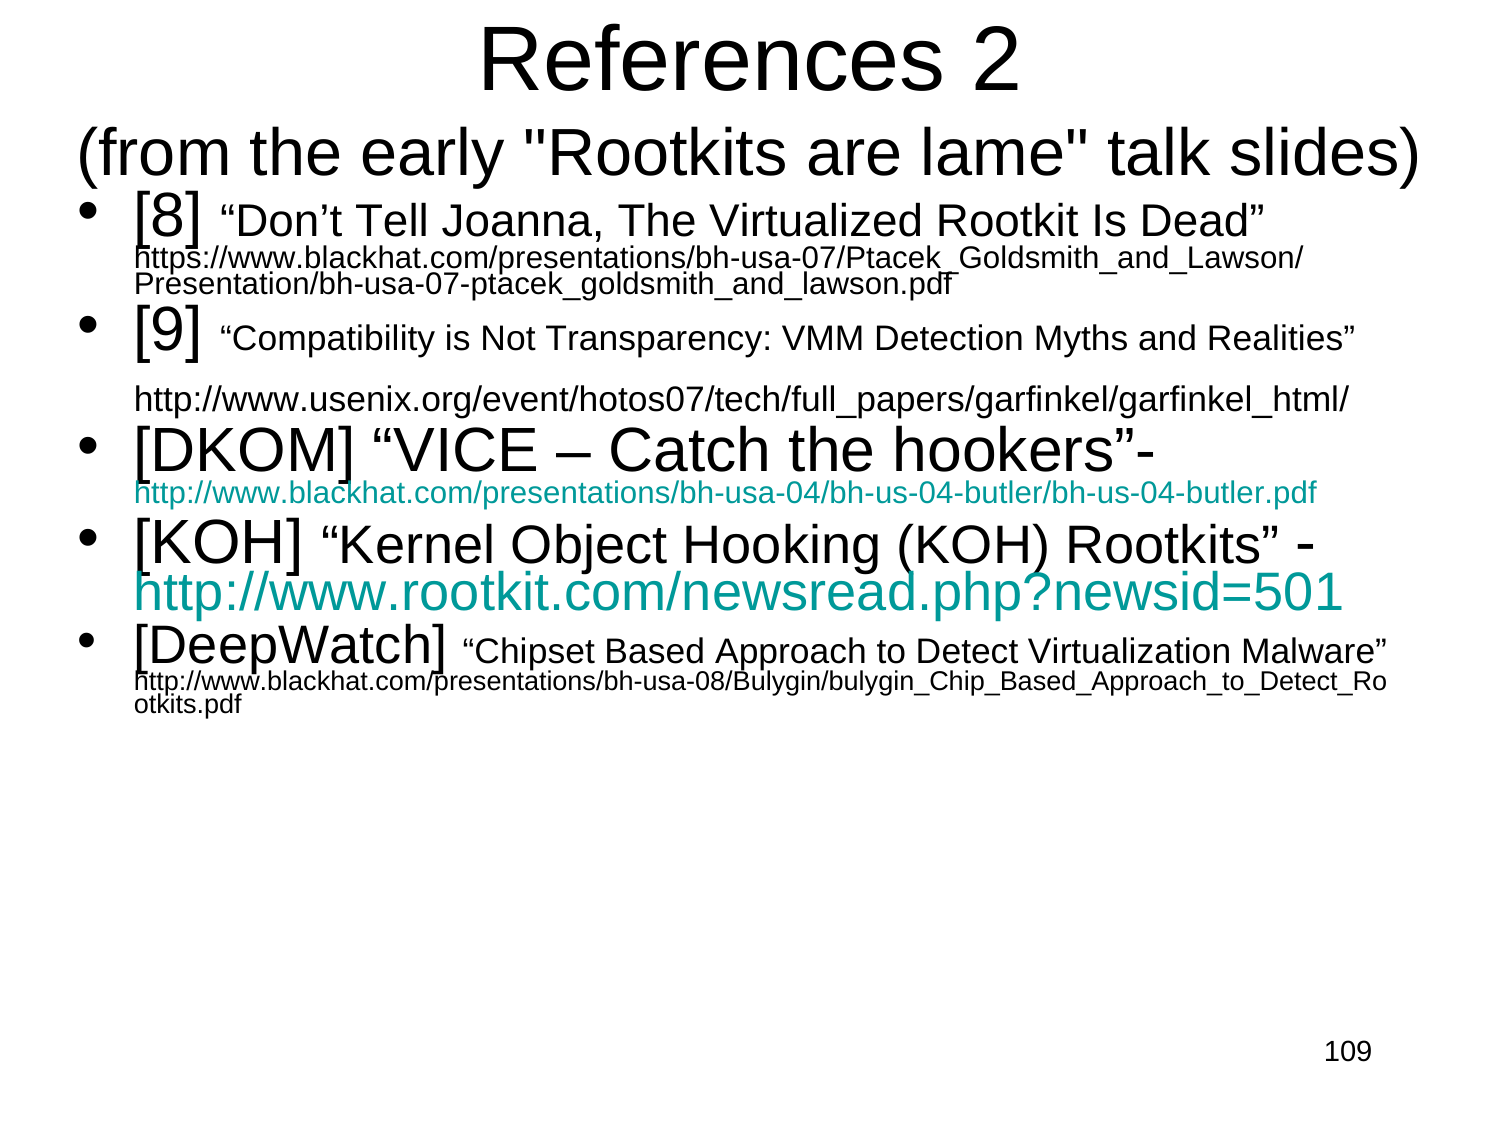

# References 2 (from the early "Rootkits are lame" talk slides)
[8] “Don’t Tell Joanna, The Virtualized Rootkit Is Dead” https://www.blackhat.com/presentations/bh-usa-07/Ptacek_Goldsmith_and_Lawson/Presentation/bh-usa-07-ptacek_goldsmith_and_lawson.pdf
[9] “Compatibility is Not Transparency: VMM Detection Myths and Realities”
	http://www.usenix.org/event/hotos07/tech/full_papers/garfinkel/garfinkel_html/
[DKOM] “VICE – Catch the hookers”- http://www.blackhat.com/presentations/bh-usa-04/bh-us-04-butler/bh-us-04-butler.pdf
[KOH] “Kernel Object Hooking (KOH) Rootkits” - http://www.rootkit.com/newsread.php?newsid=501
[DeepWatch] “Chipset Based Approach to Detect Virtualization Malware” http://www.blackhat.com/presentations/bh-usa-08/Bulygin/bulygin_Chip_Based_Approach_to_Detect_Rootkits.pdf